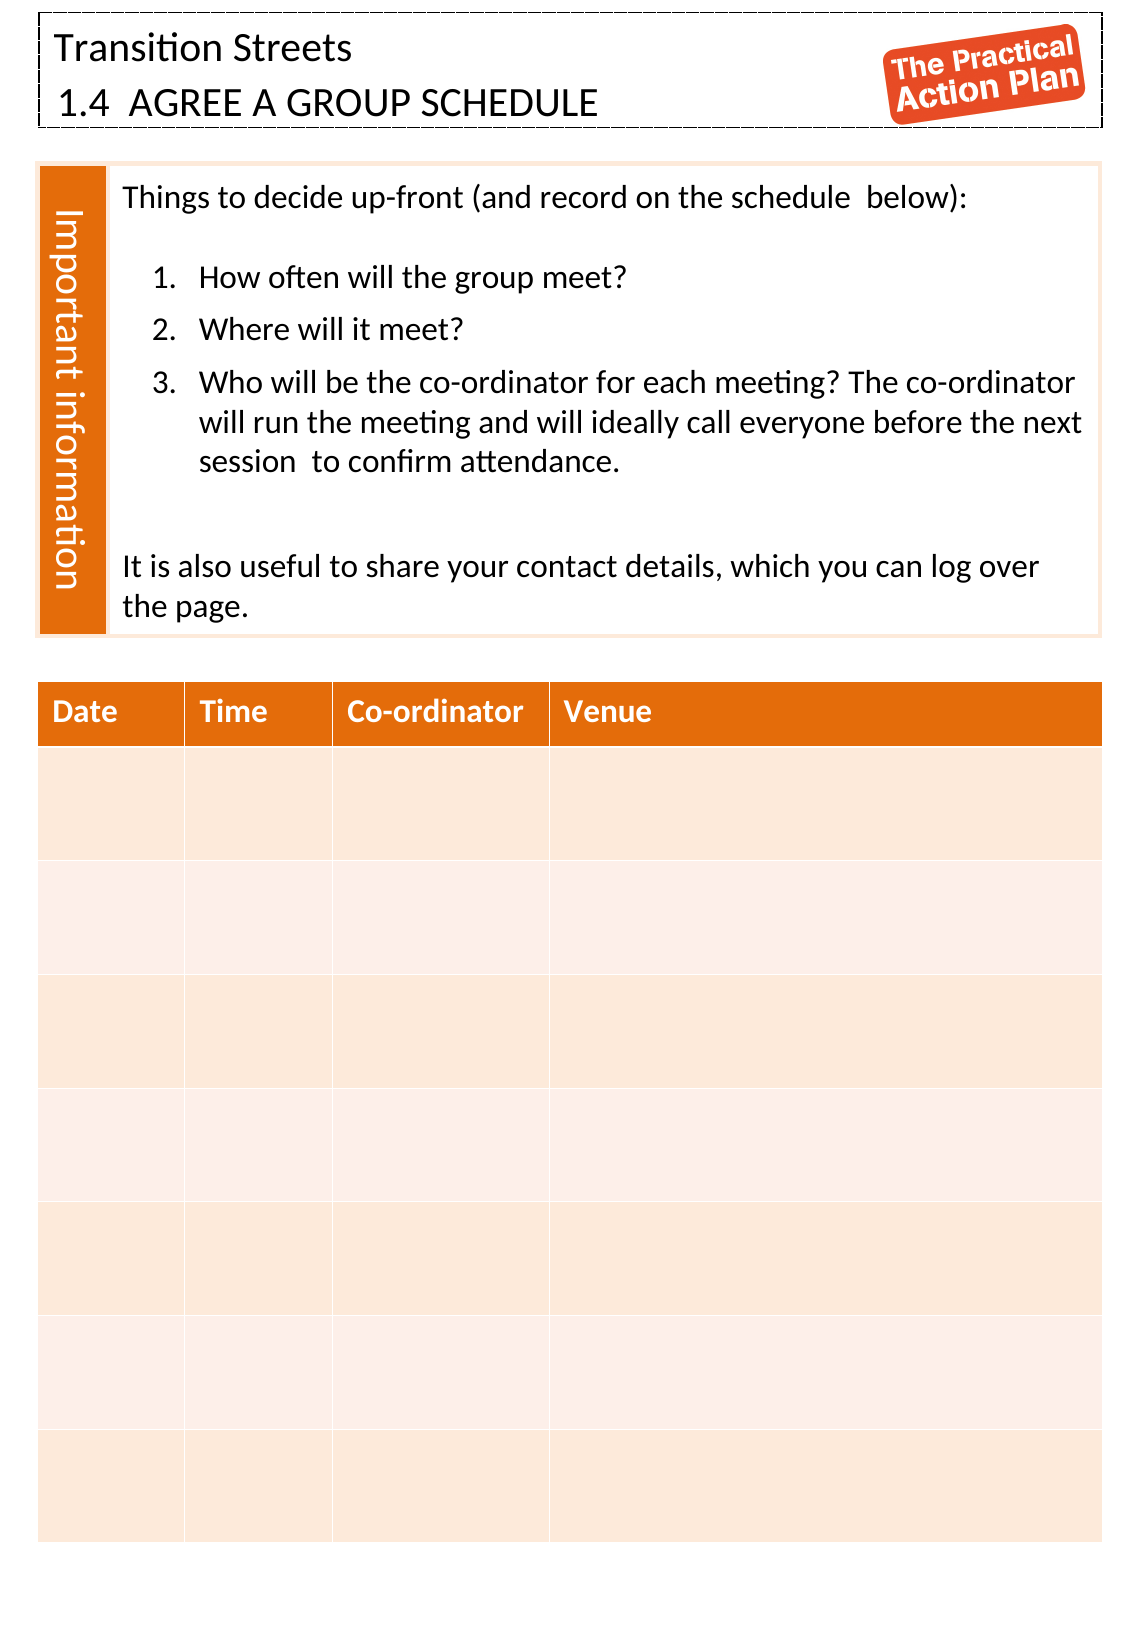

1.4 AGREE A GROUP SCHEDULE
Important information
Things to decide up-front (and record on the schedule below):
How often will the group meet?
Where will it meet?
Who will be the co-ordinator for each meeting? The co-ordinator will run the meeting and will ideally call everyone before the next session to confirm attendance.
It is also useful to share your contact details, which you can log over the page.
| Date | Time | Co-ordinator | Venue |
| --- | --- | --- | --- |
| | | | |
| | | | |
| | | | |
| | | | |
| | | | |
| | | | |
| | | | |